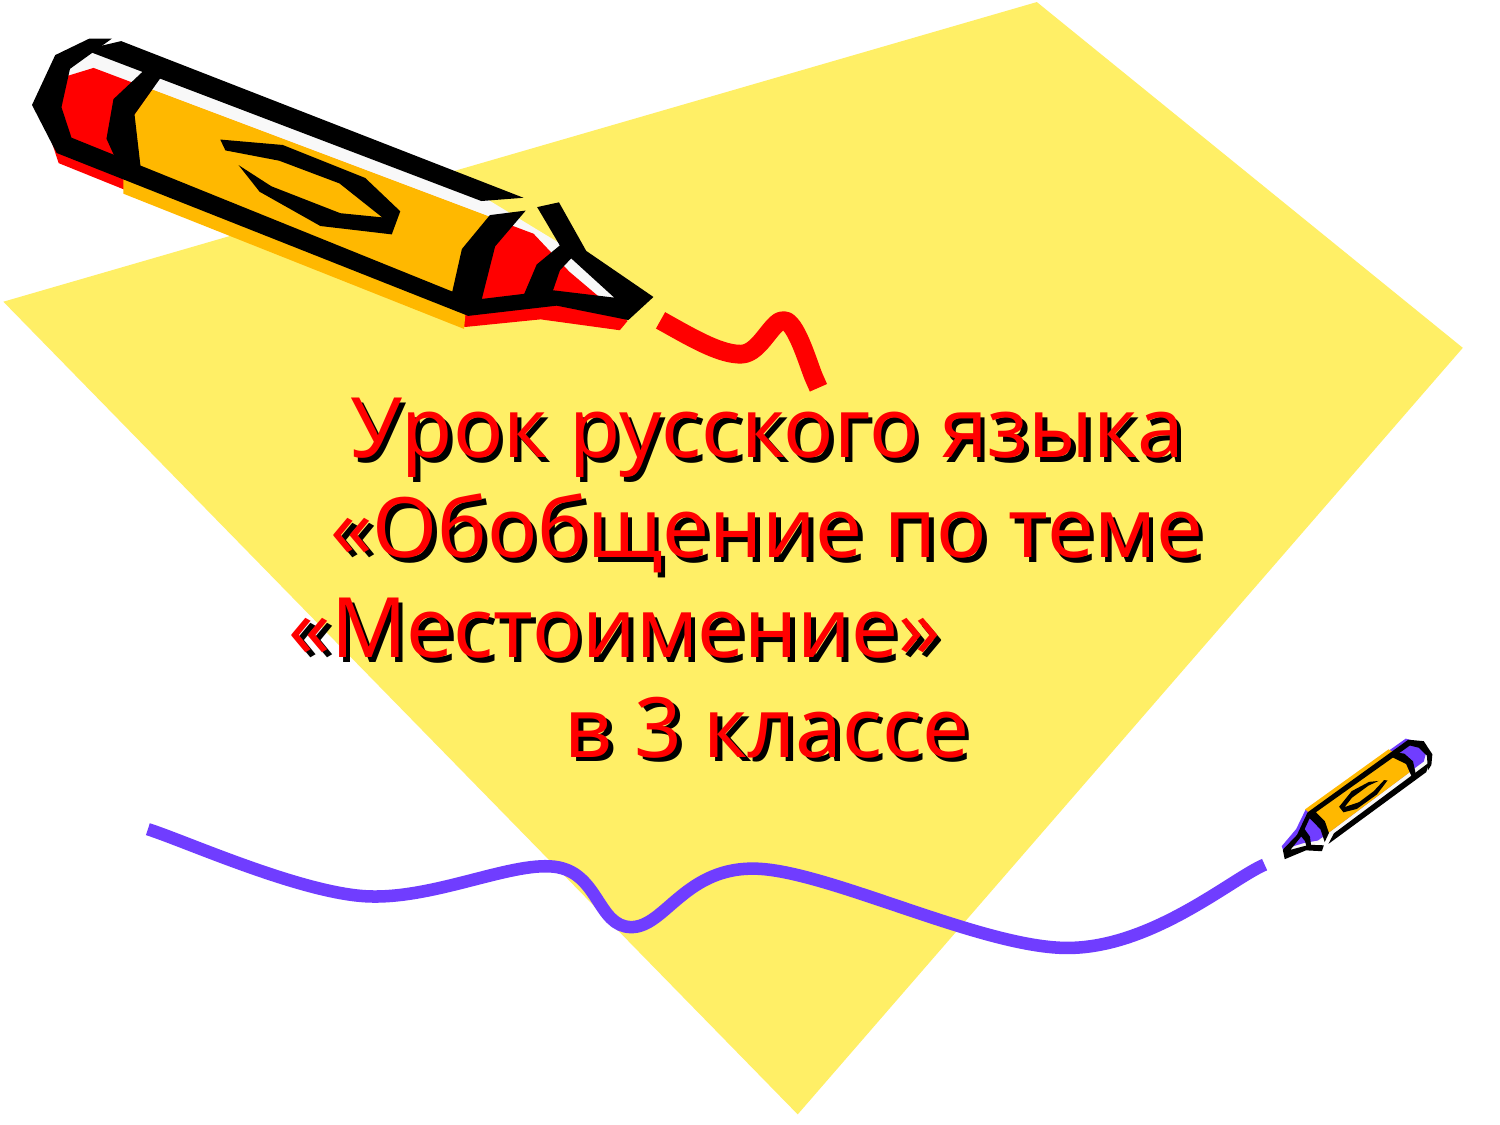

# Урок русского языка «Обобщение по теме «Местоимение» в 3 классе